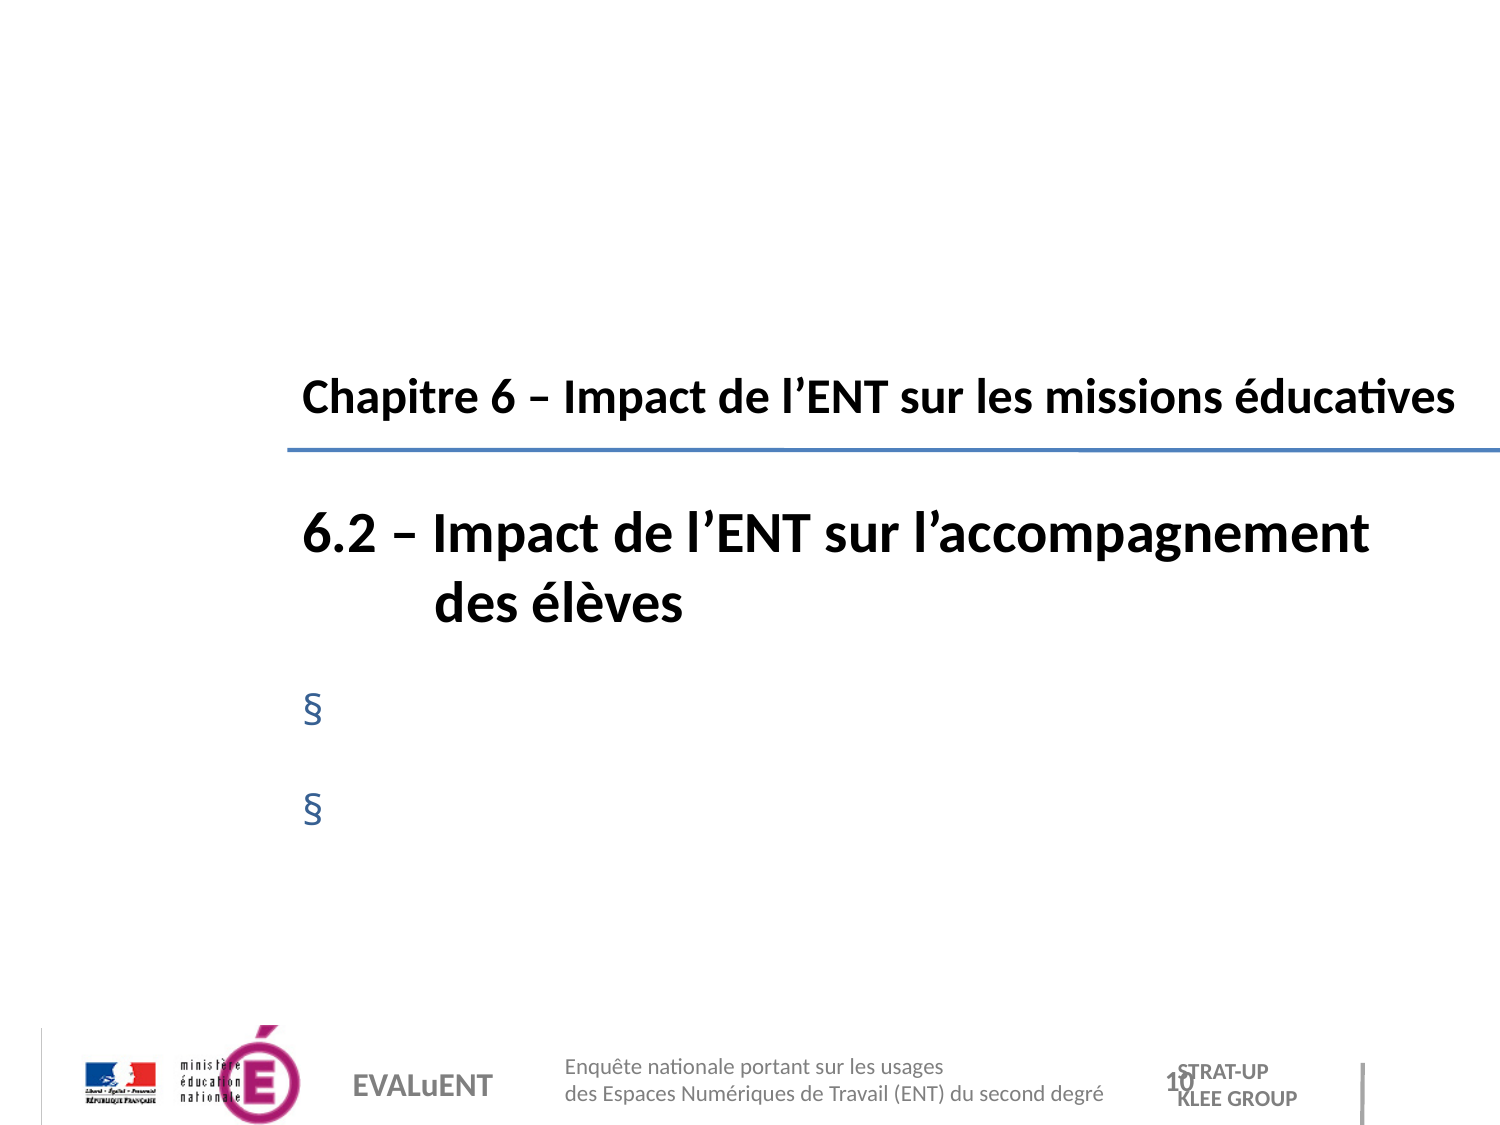

Chapitre 6 – Impact de l’ENT sur les missions éducatives
6.2 – Impact de l’ENT sur l’accompagnement
 des élèves